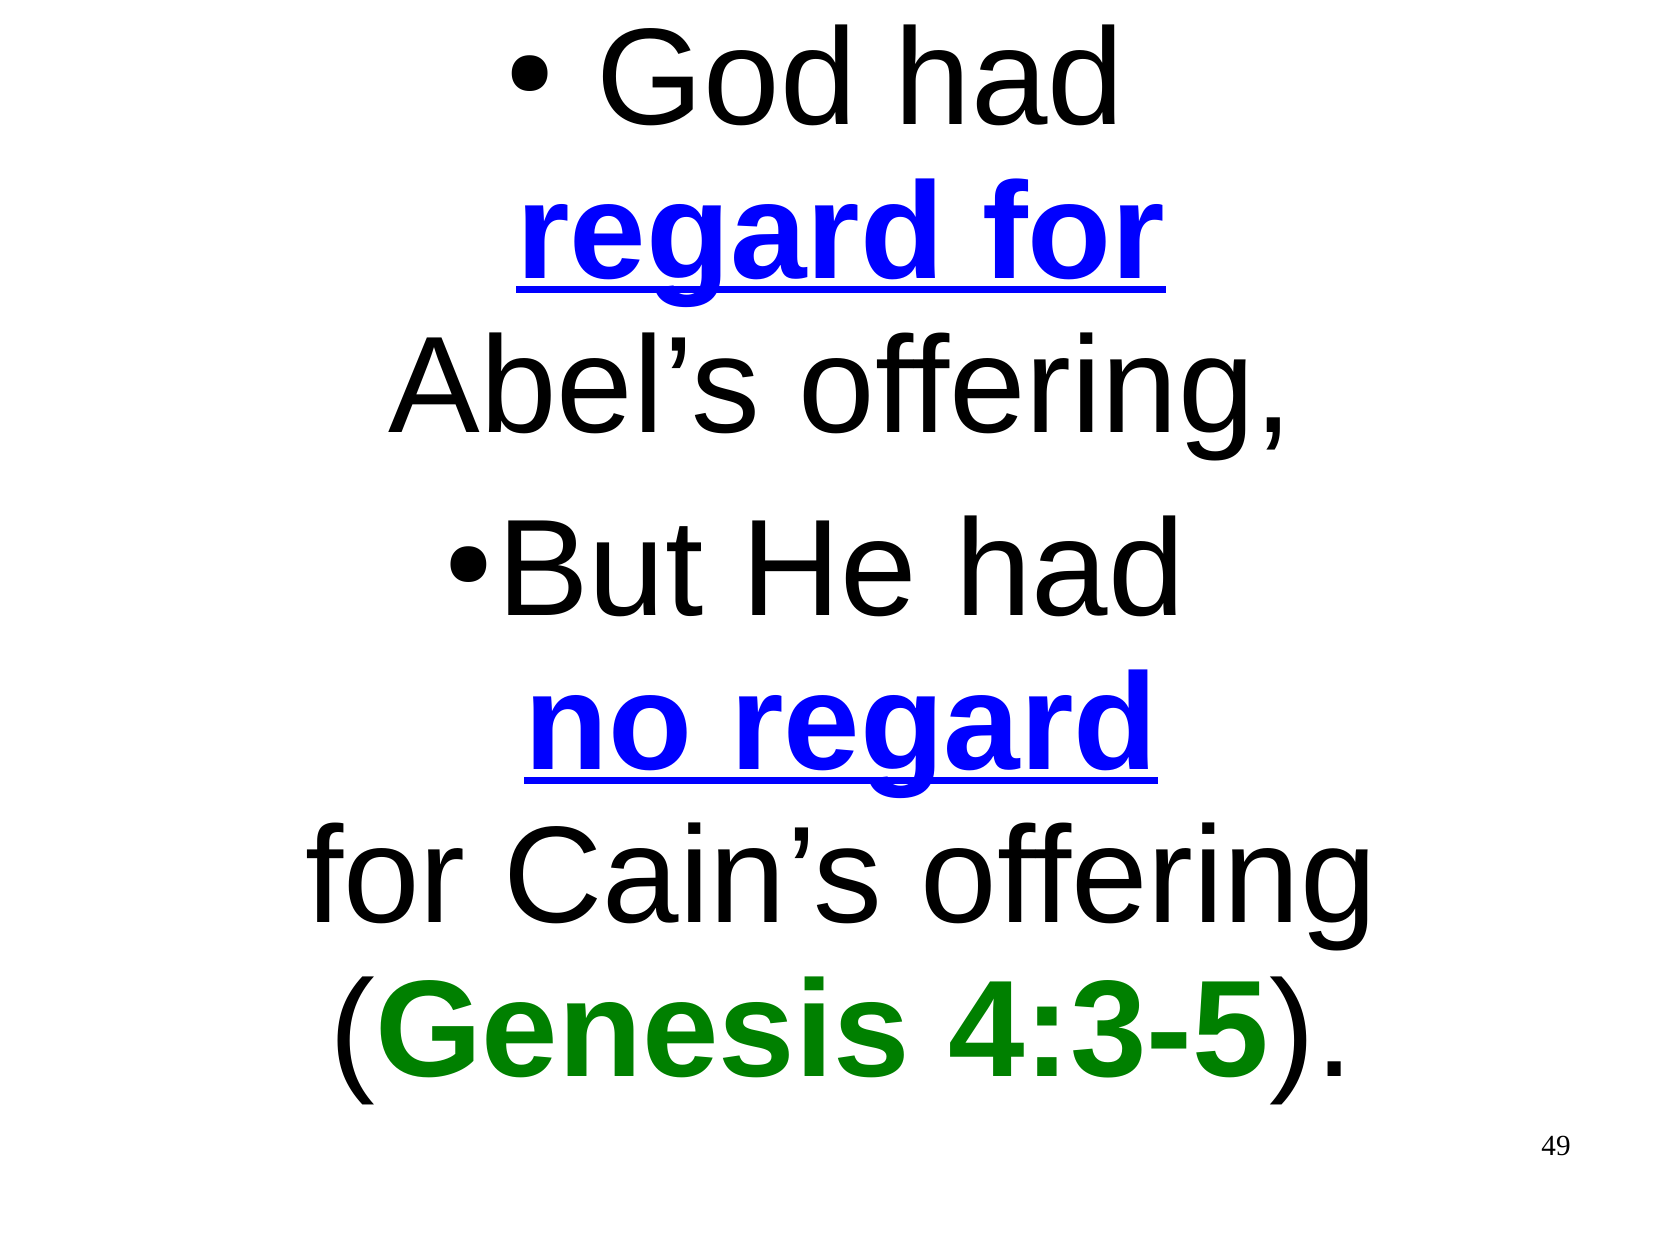

# God had regard for Abel’s offering,
But He had
no regard
for Cain’s offering
(Genesis 4:3-5).
49